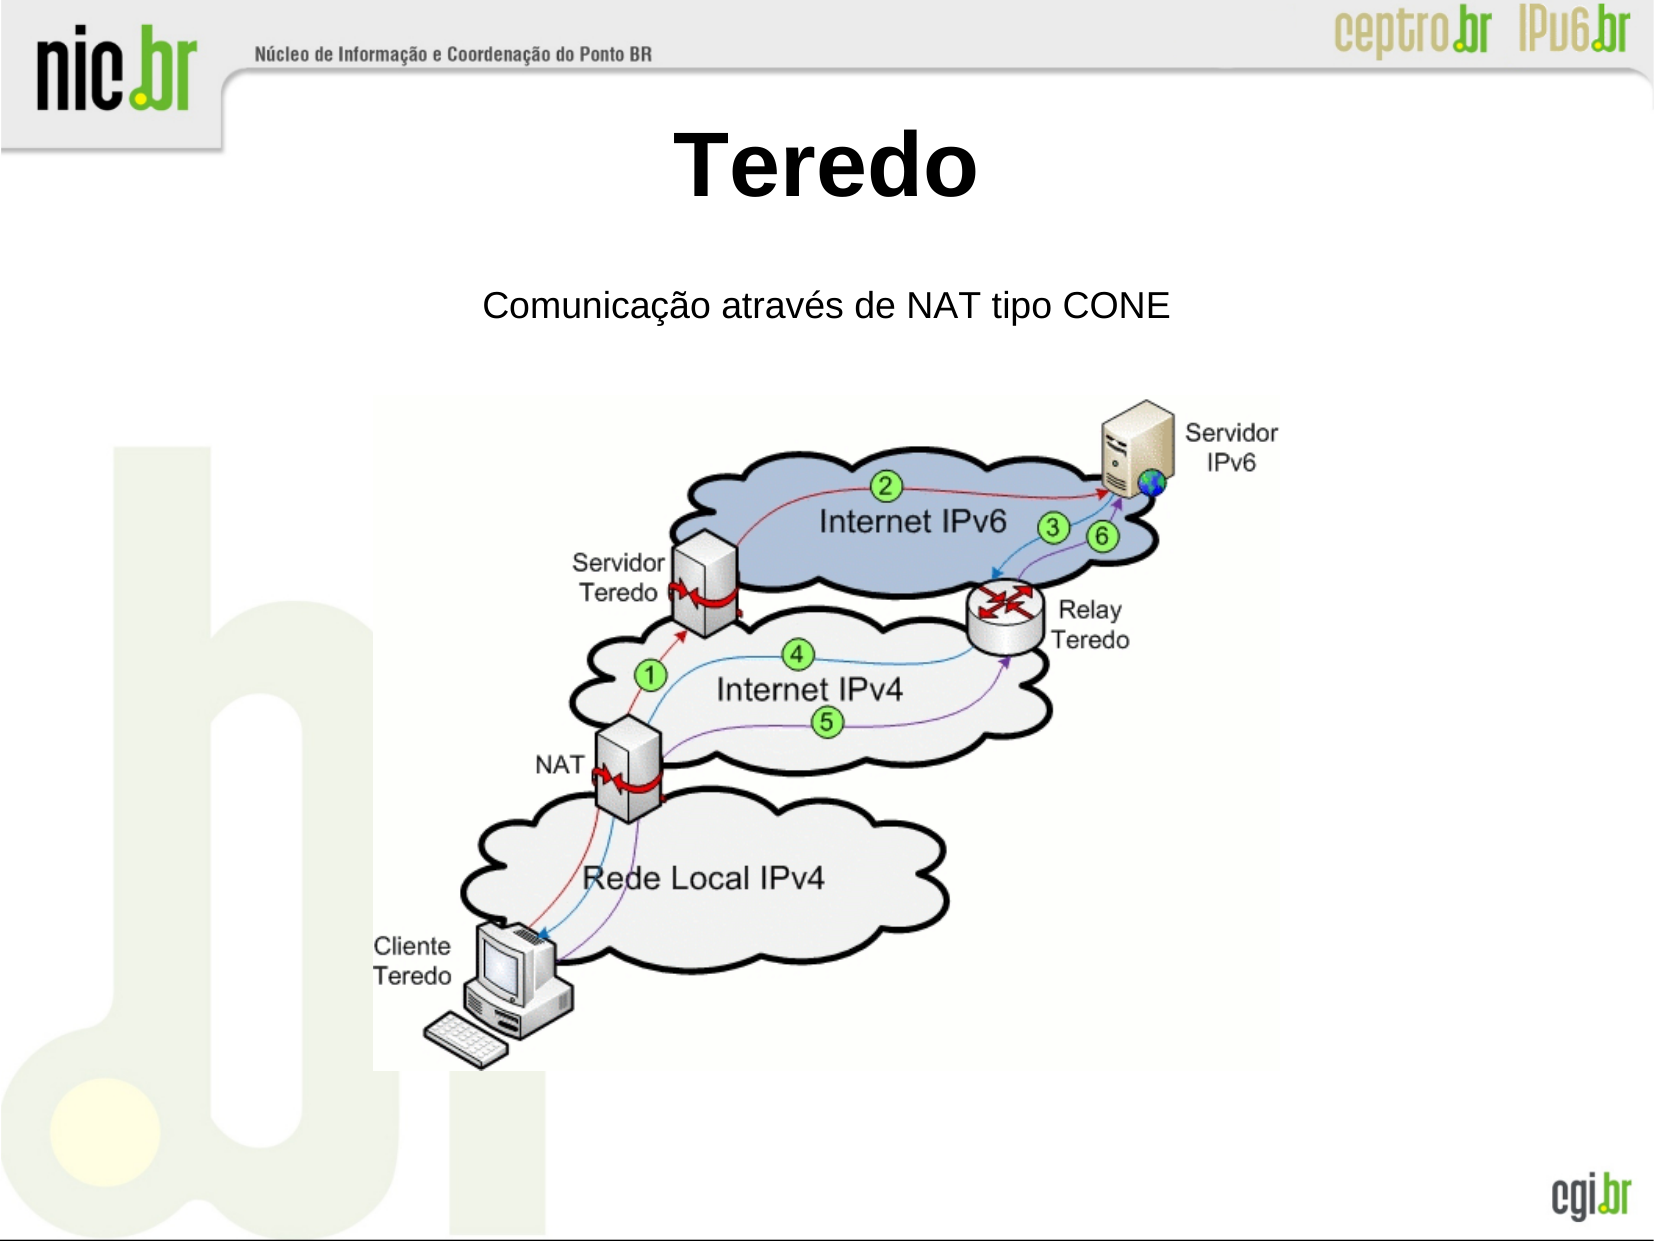

Teredo
Comunicação através de NAT tipo CONE